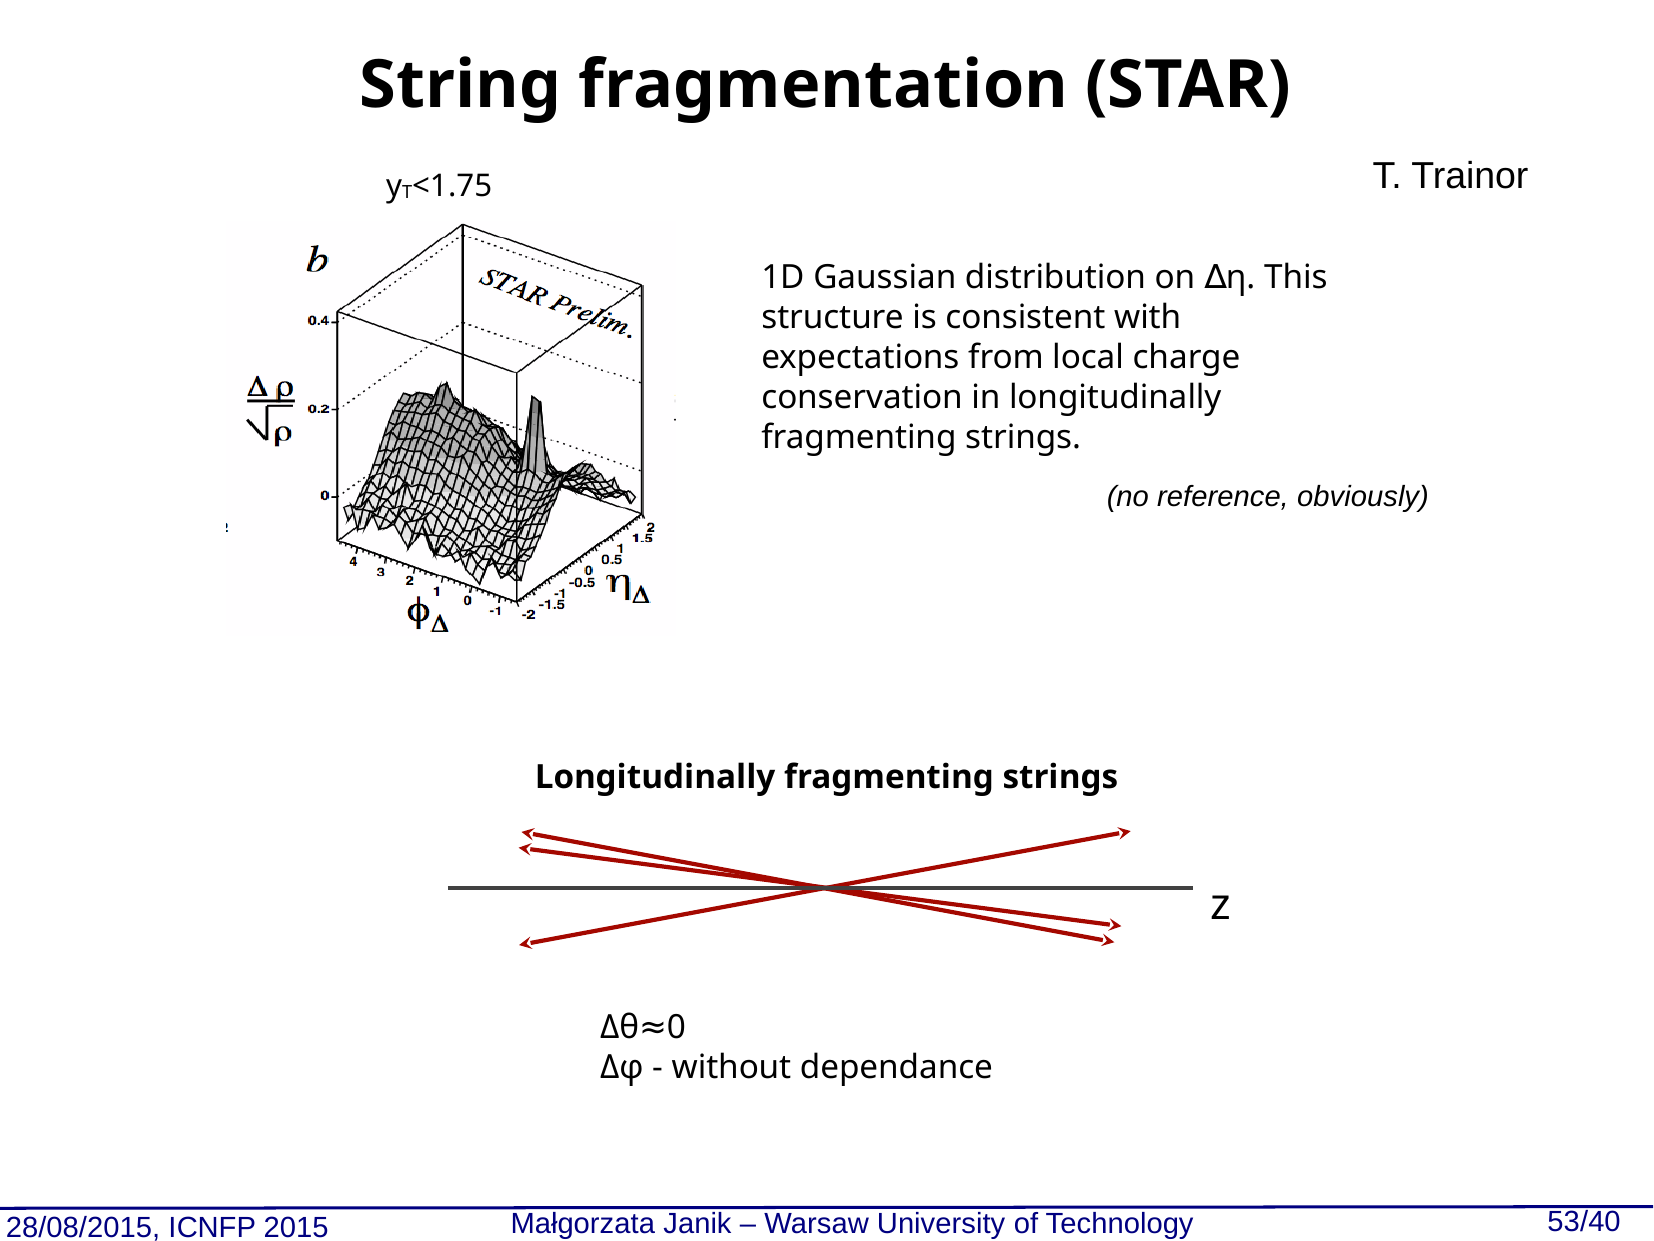

String fragmentation (STAR)
T. Trainor
yT<1.75
1D Gaussian distribution on ∆η. This structure is consistent with expectations from local charge conservation in longitudinally fragmenting strings.
(no reference, obviously)
Longitudinally fragmenting strings
z
Δθ≈0
Δφ - without dependance